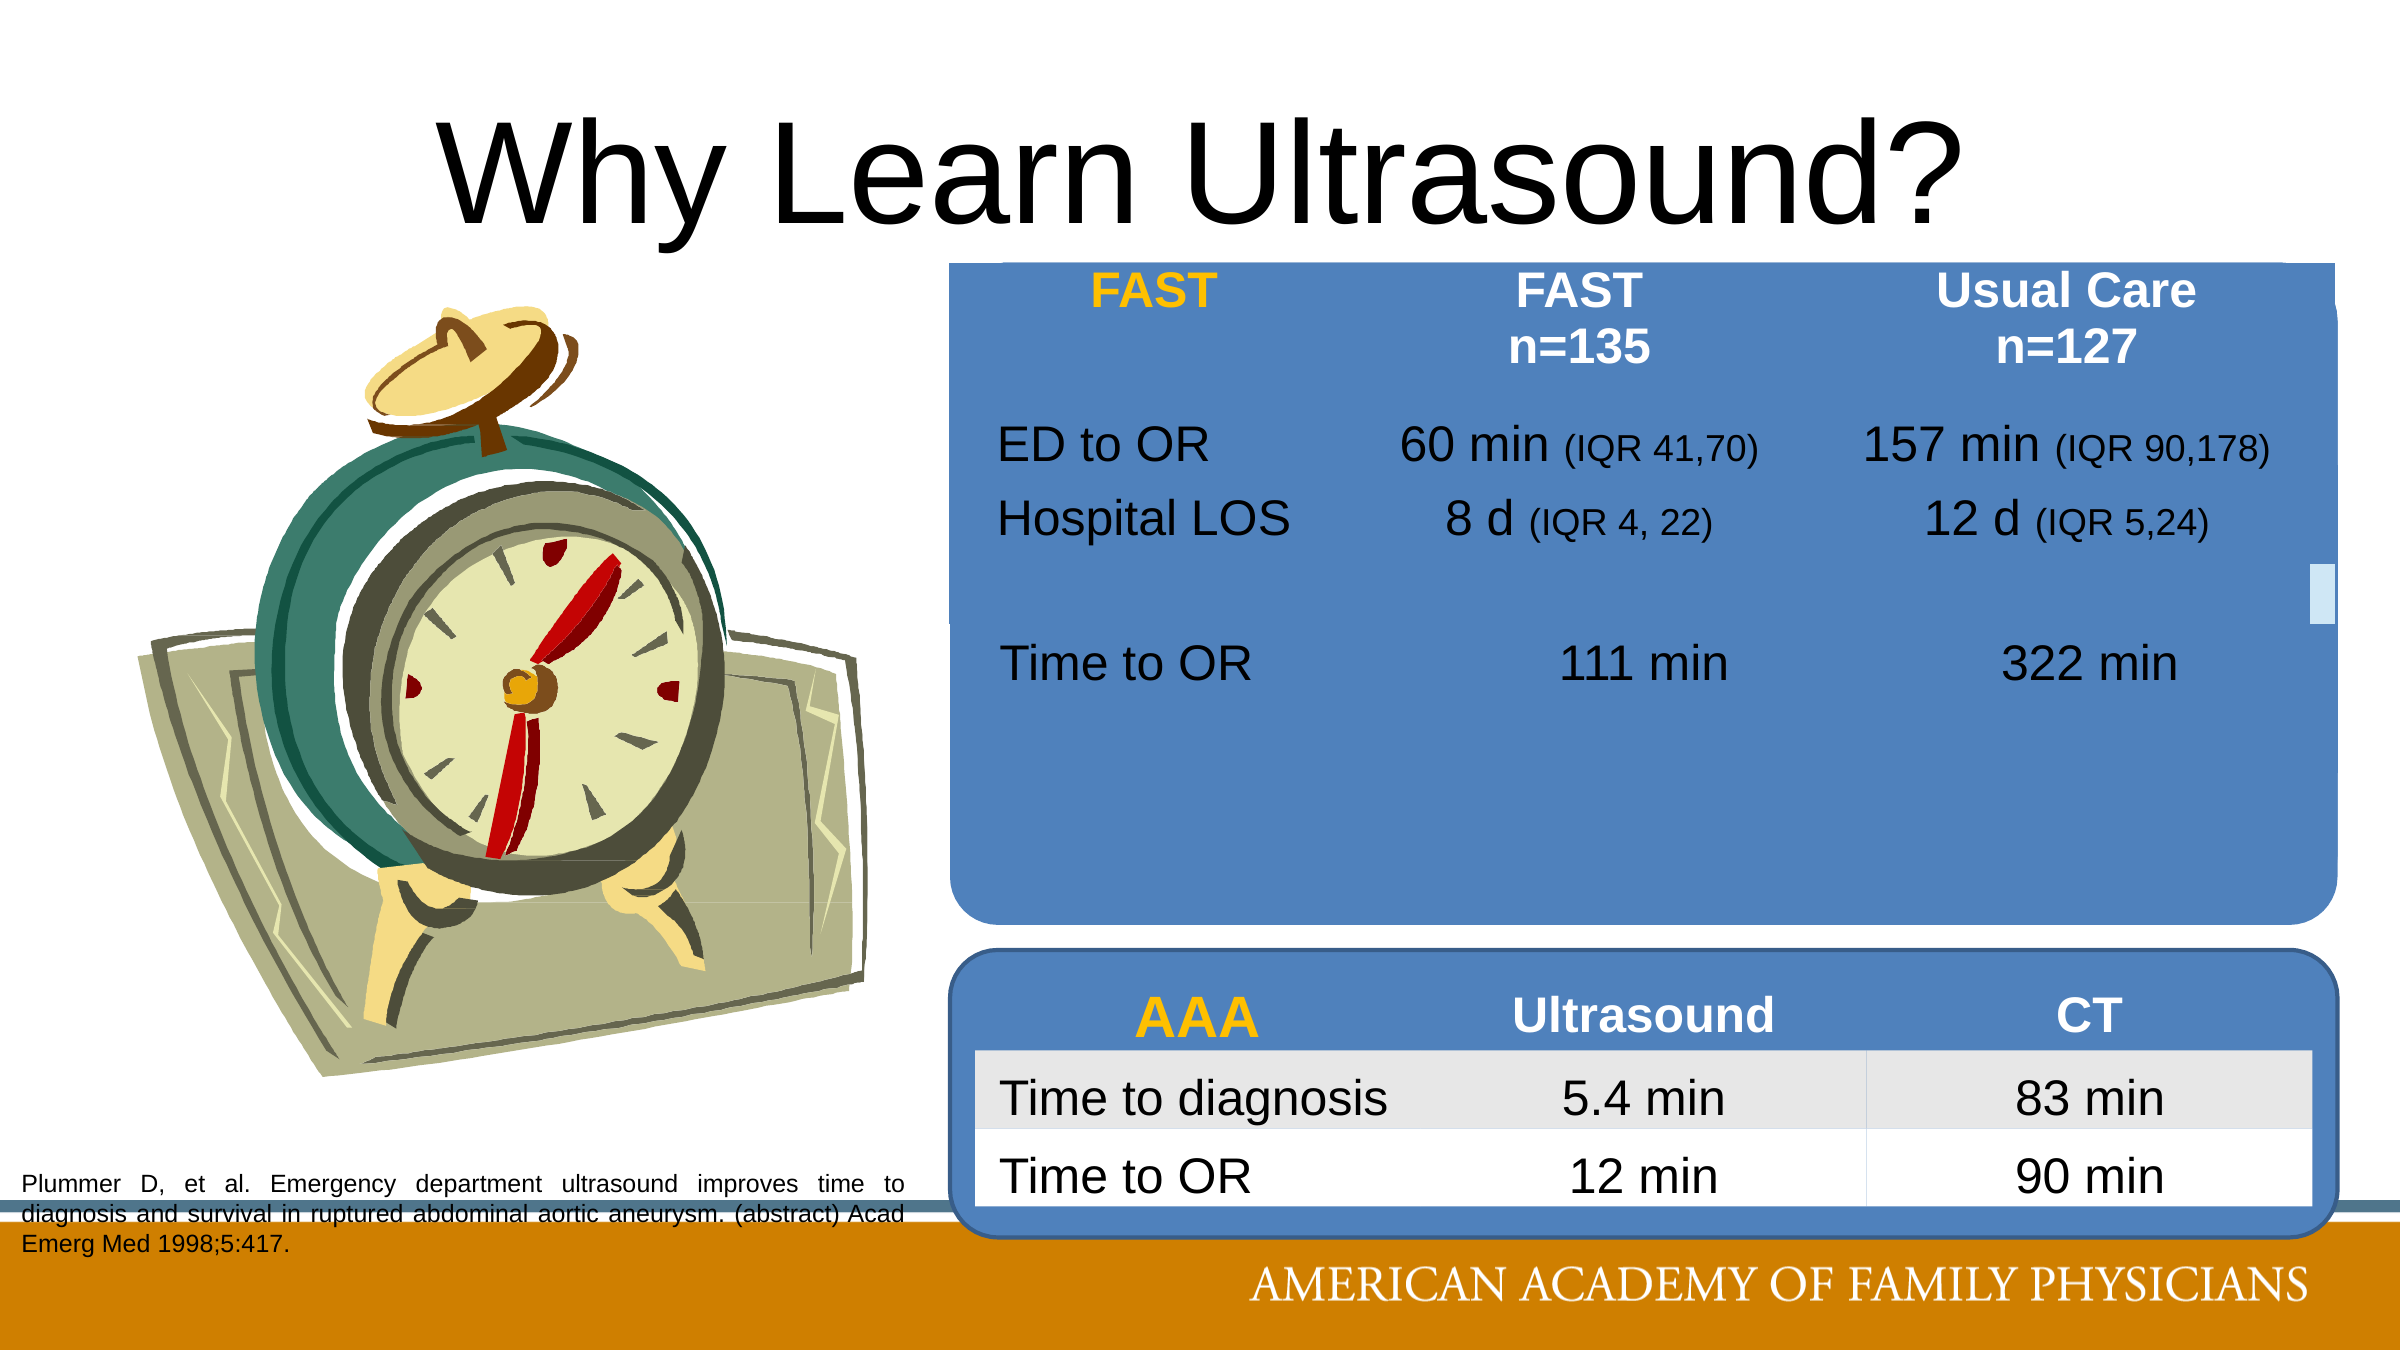

# Why Learn Ultrasound?
| | FAST | FAST n=135 | Usual Care n=127 | |
| --- | --- | --- | --- | --- |
| | ED to OR | 60 min (IQR 41,70) | 157 min (IQR 90,178) | |
| | Hospital LOS | 8 d (IQR 4, 22) | 12 d (IQR 5,24) | |
| | | | | |
| | Ruptured Ectopic | Ultrasound | No Ultrasound | |
| --- | --- | --- | --- | --- |
| | Time to diagnosis | 58 min | 197 min | |
| | Time to OR | 111 min | 322 min | |
| | | | | |
AAA
Ultrasound
CT
Time to diagnosis
5.4 min
83 min
Time to OR
12 min
90 min
Plummer D, et al. Emergency department ultrasound improves time to diagnosis and survival in ruptured abdominal aortic aneurysm. (abstract) Acad Emerg Med 1998;5:417.